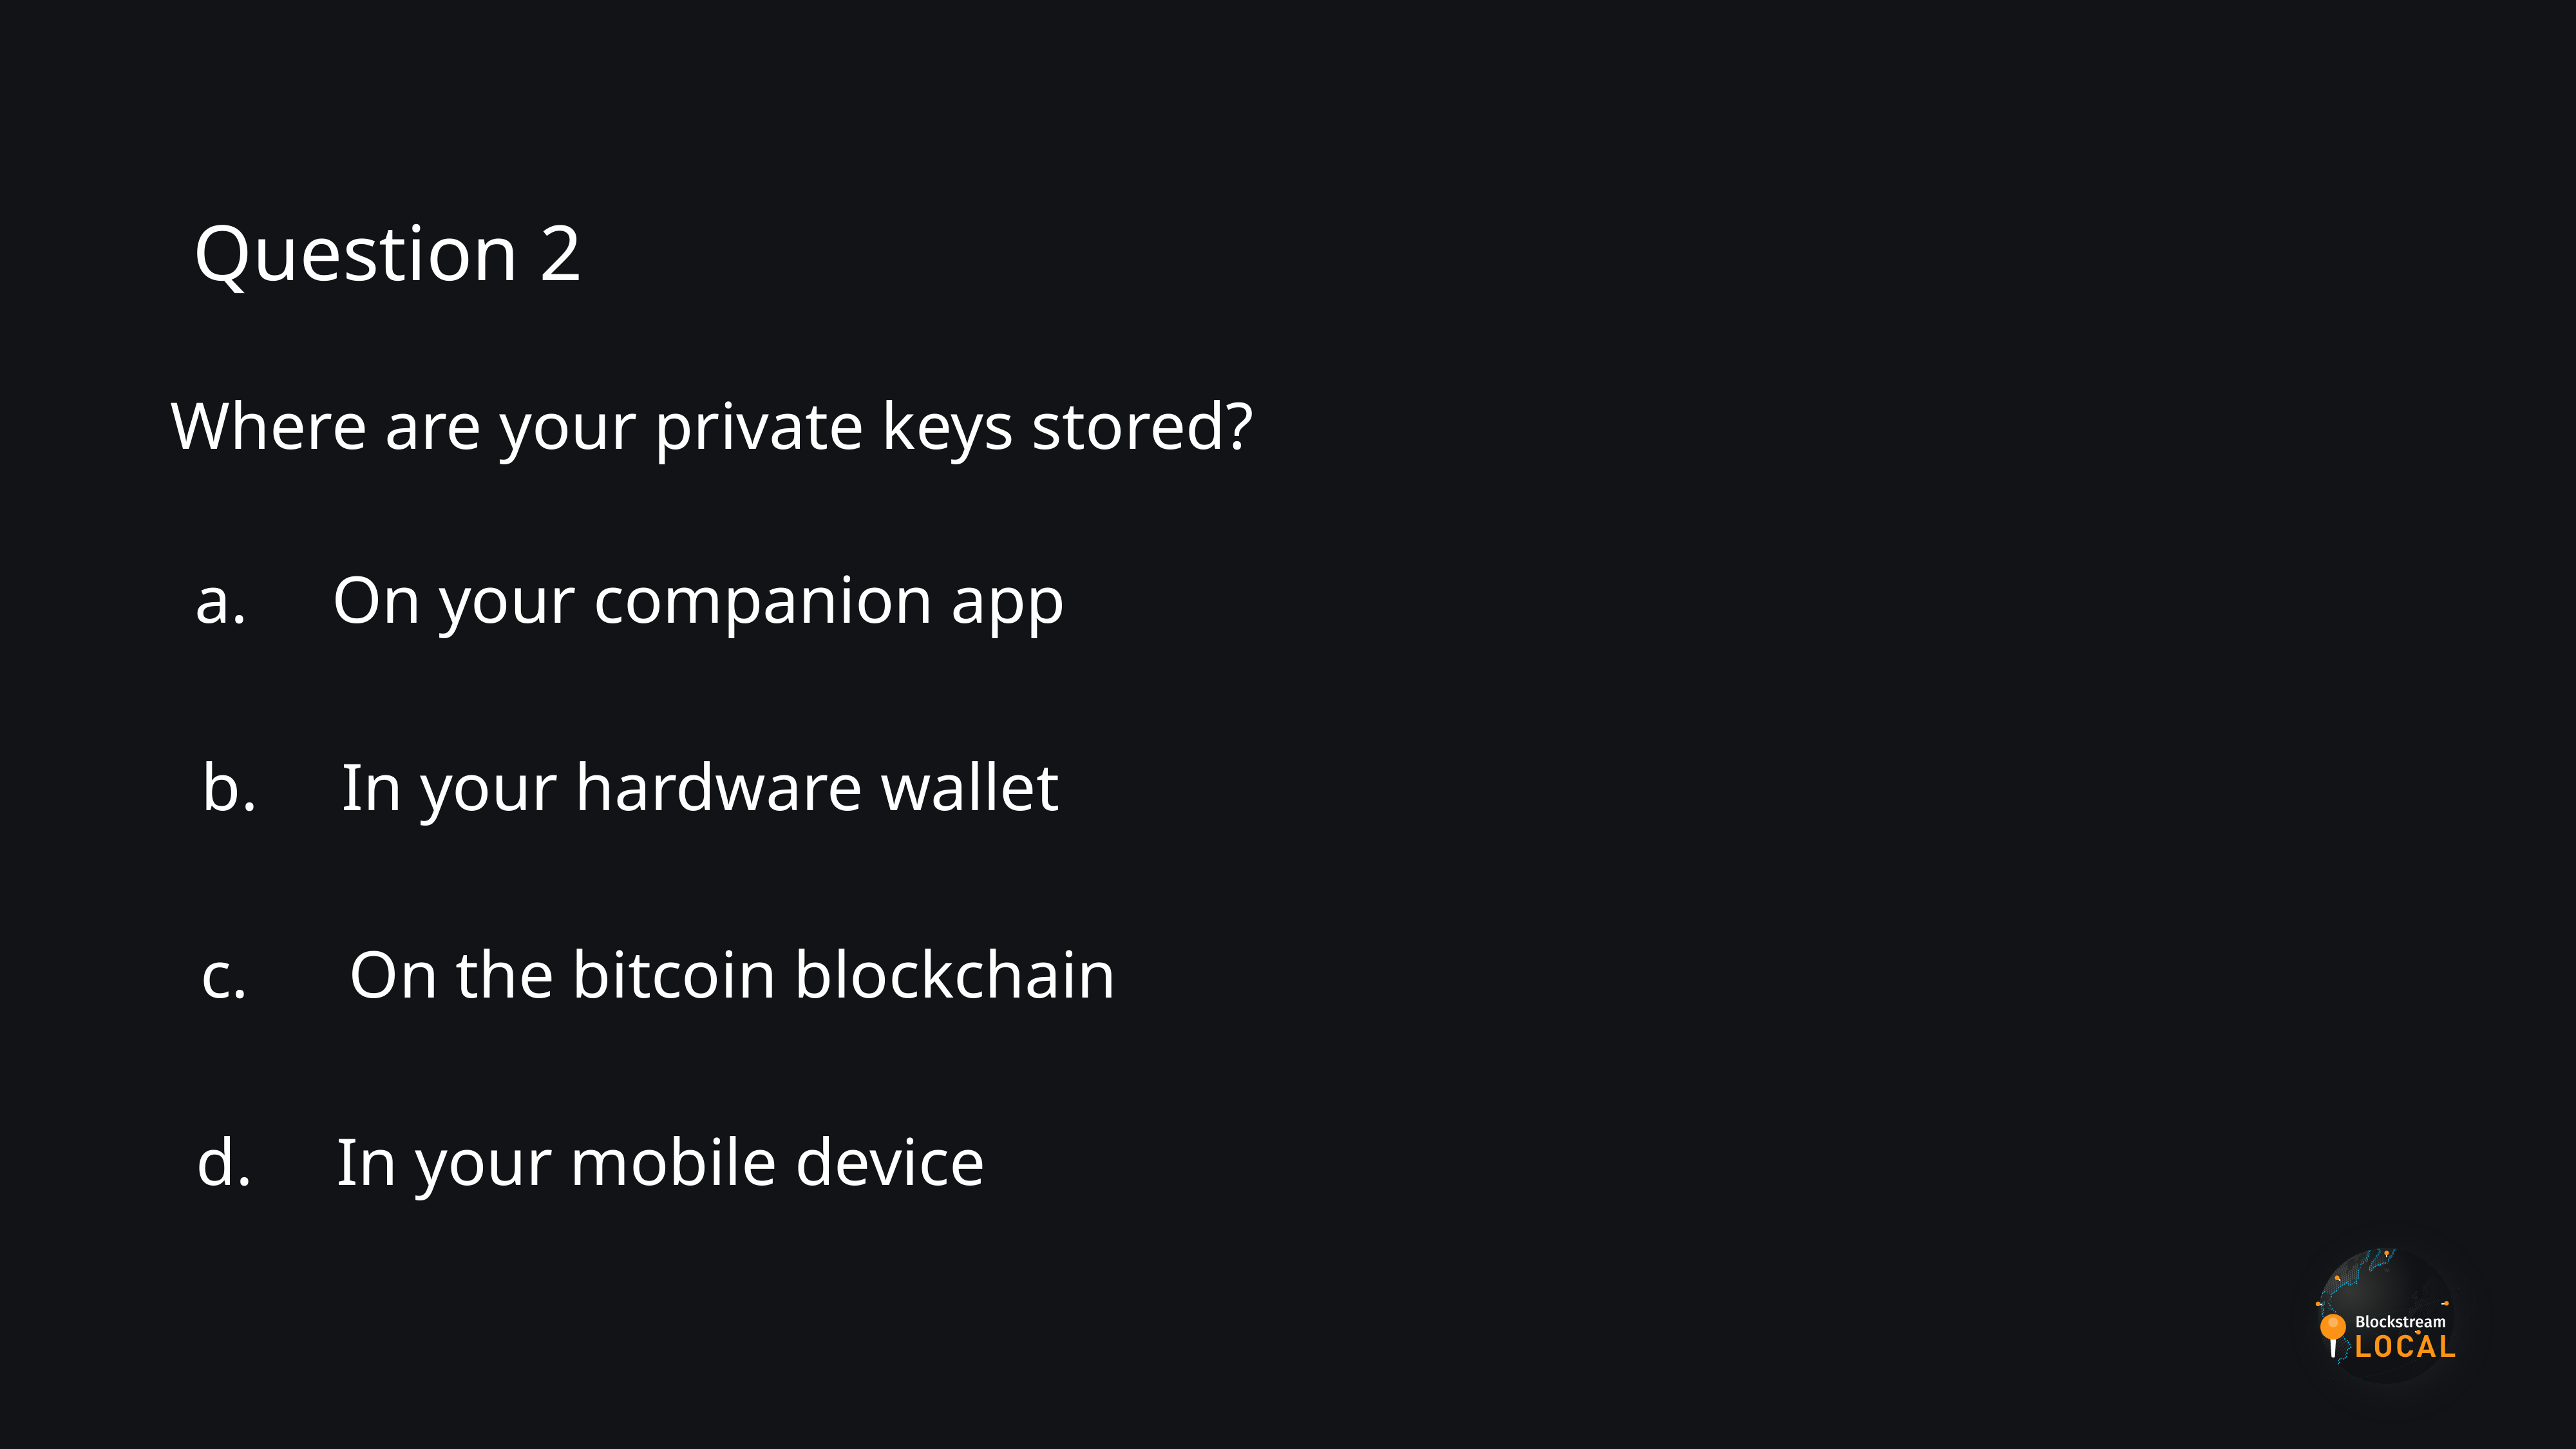

# Question 2
Where are your private keys stored?
a. On your companion app
b. In your hardware wallet
c. On the bitcoin blockchain
d. In your mobile device